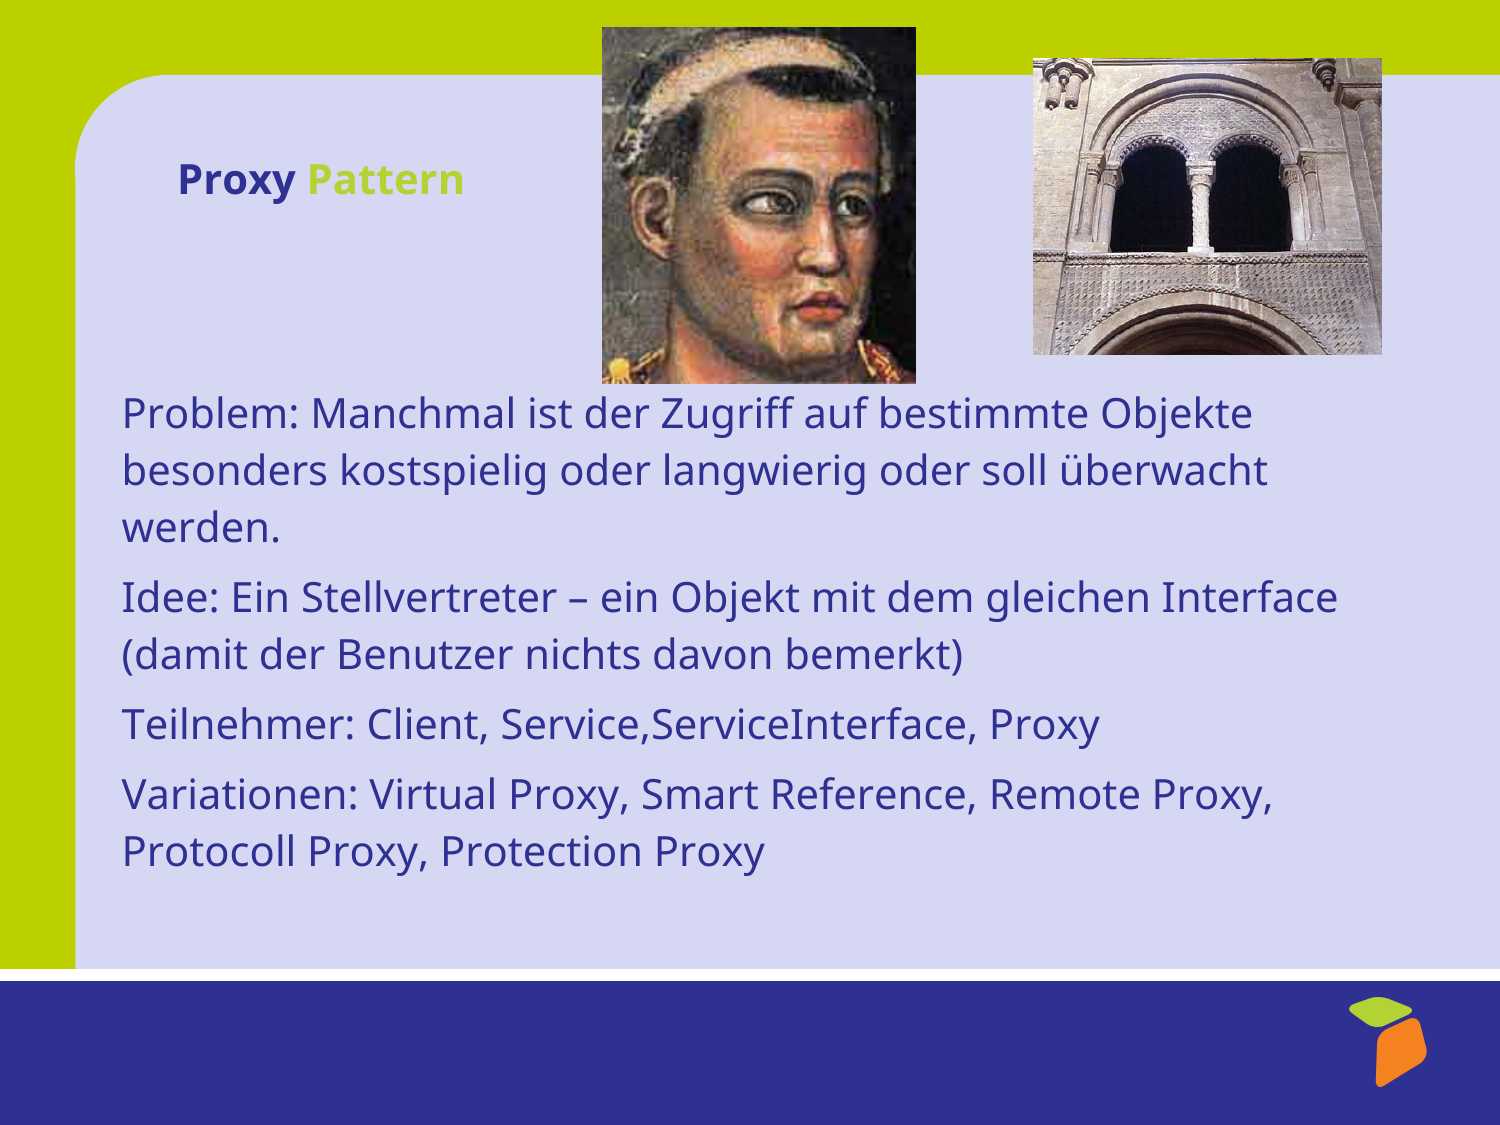

# Proxy Pattern
Problem: Manchmal ist der Zugriff auf bestimmte Objekte besonders kostspielig oder langwierig oder soll überwacht werden.
Idee: Ein Stellvertreter – ein Objekt mit dem gleichen Interface (damit der Benutzer nichts davon bemerkt)
Teilnehmer: Client, Service,ServiceInterface, Proxy
Variationen: Virtual Proxy, Smart Reference, Remote Proxy, Protocoll Proxy, Protection Proxy